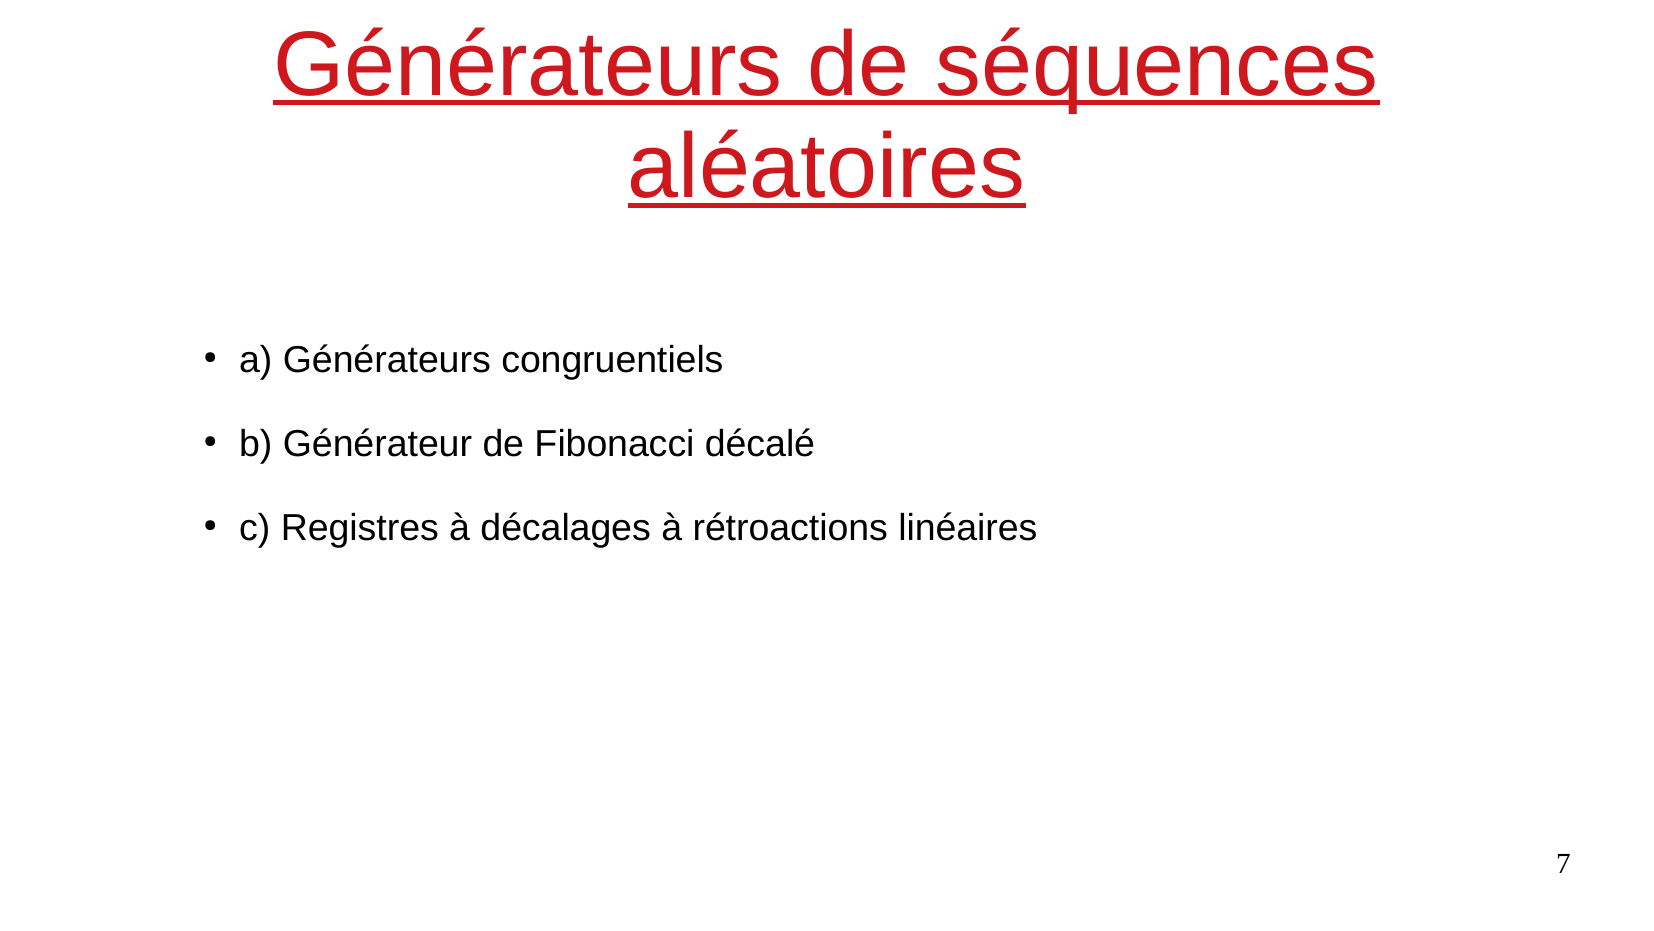

# Générateurs de séquences aléatoires
a) Générateurs congruentiels
b) Générateur de Fibonacci décalé
c) Registres à décalages à rétroactions linéaires
7